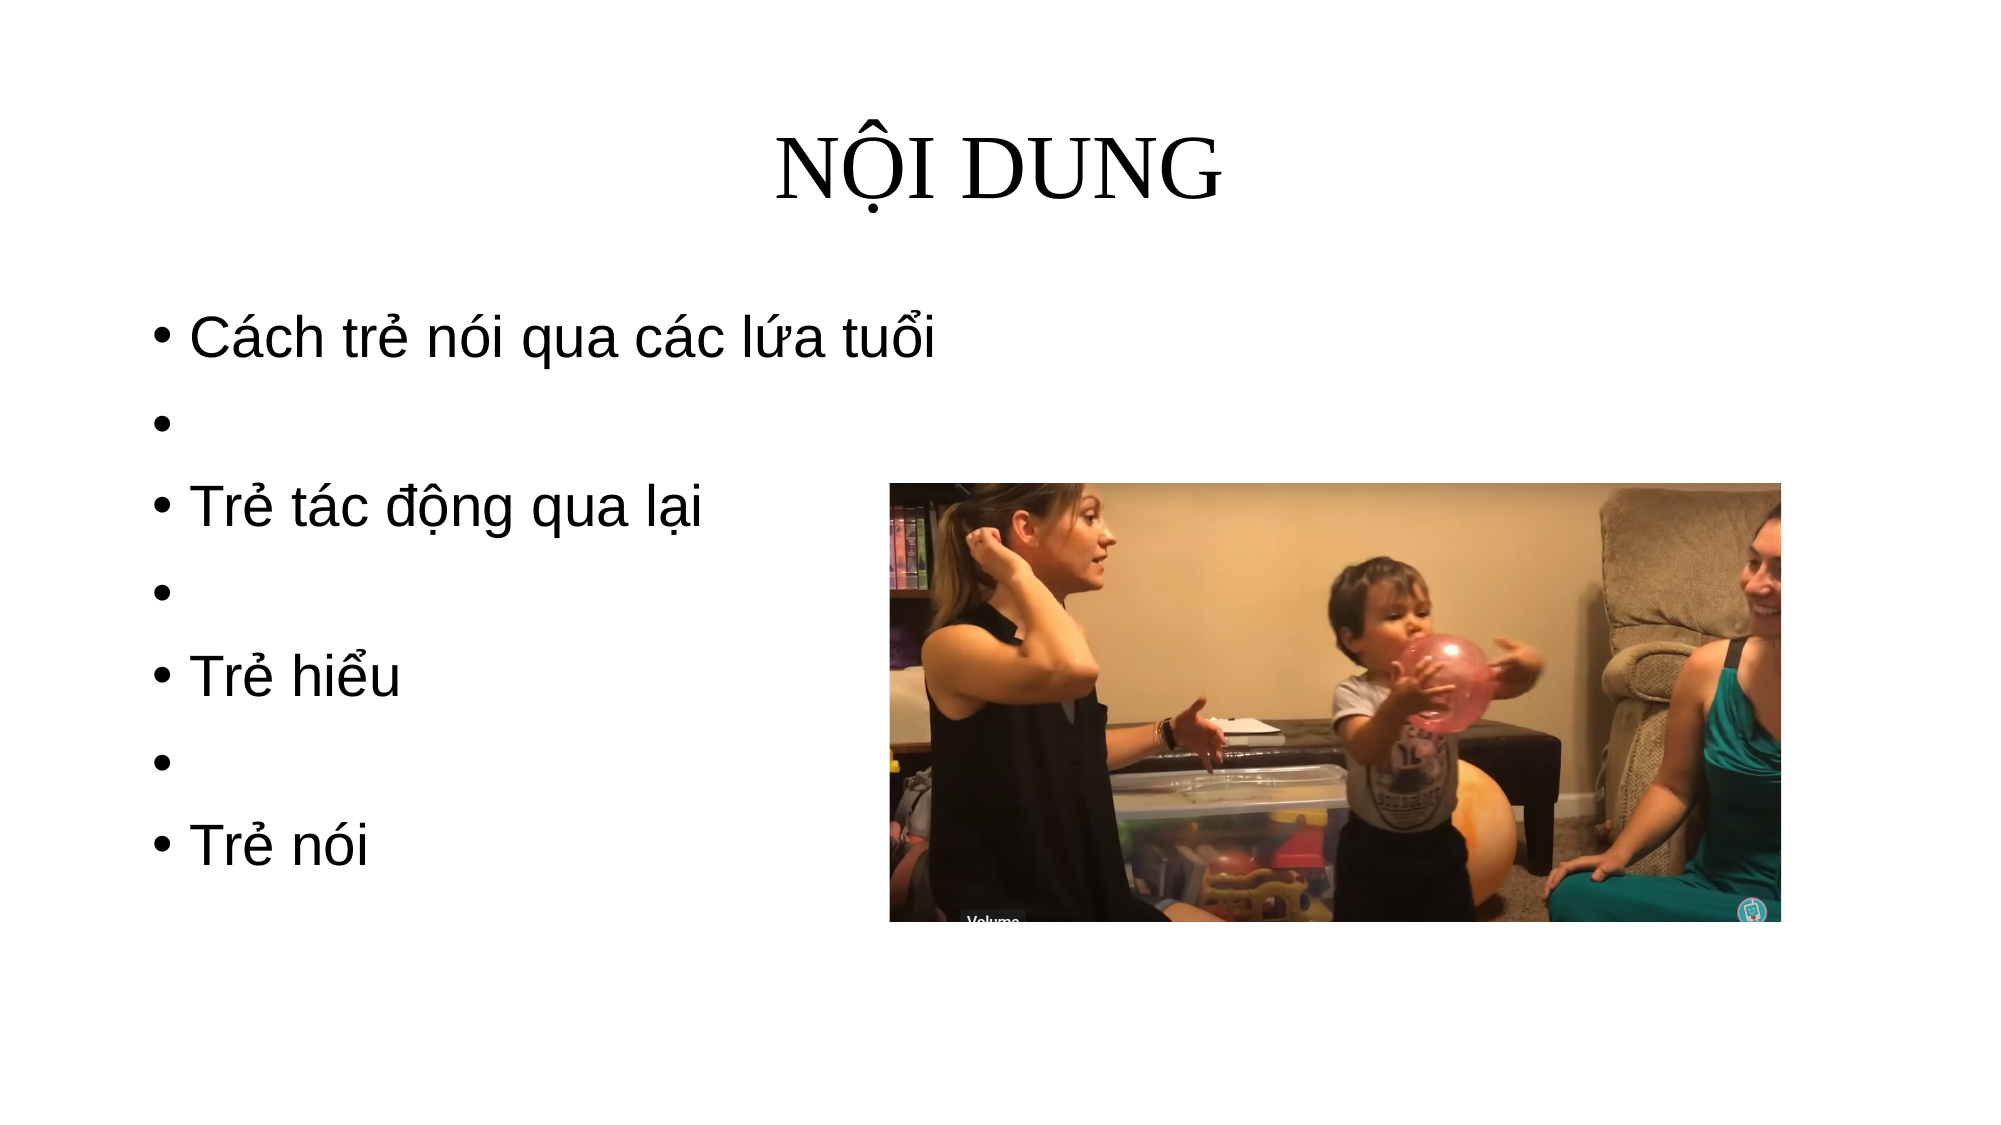

# NỘI DUNG
Cách trẻ nói qua các lứa tuổi
Trẻ tác động qua lại
Trẻ hiểu
Trẻ nói